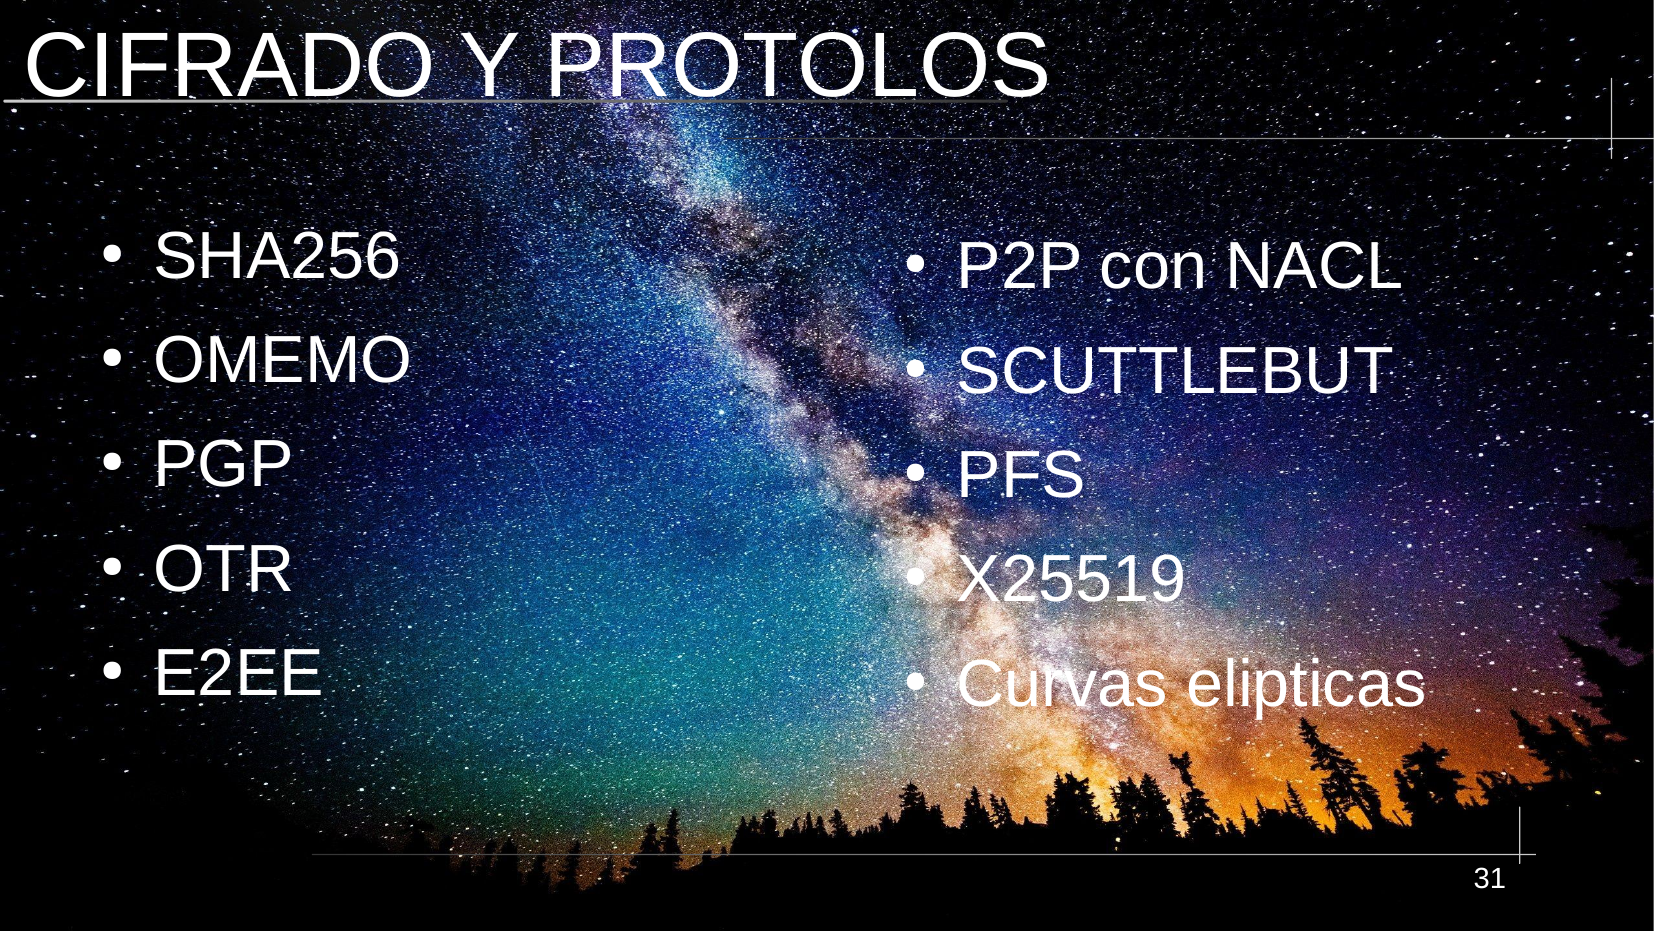

# CIFRADO Y PROTOLOS
SHA256
OMEMO
PGP
OTR
E2EE
P2P con NACL
SCUTTLEBUT
PFS
X25519
Curvas elipticas
31